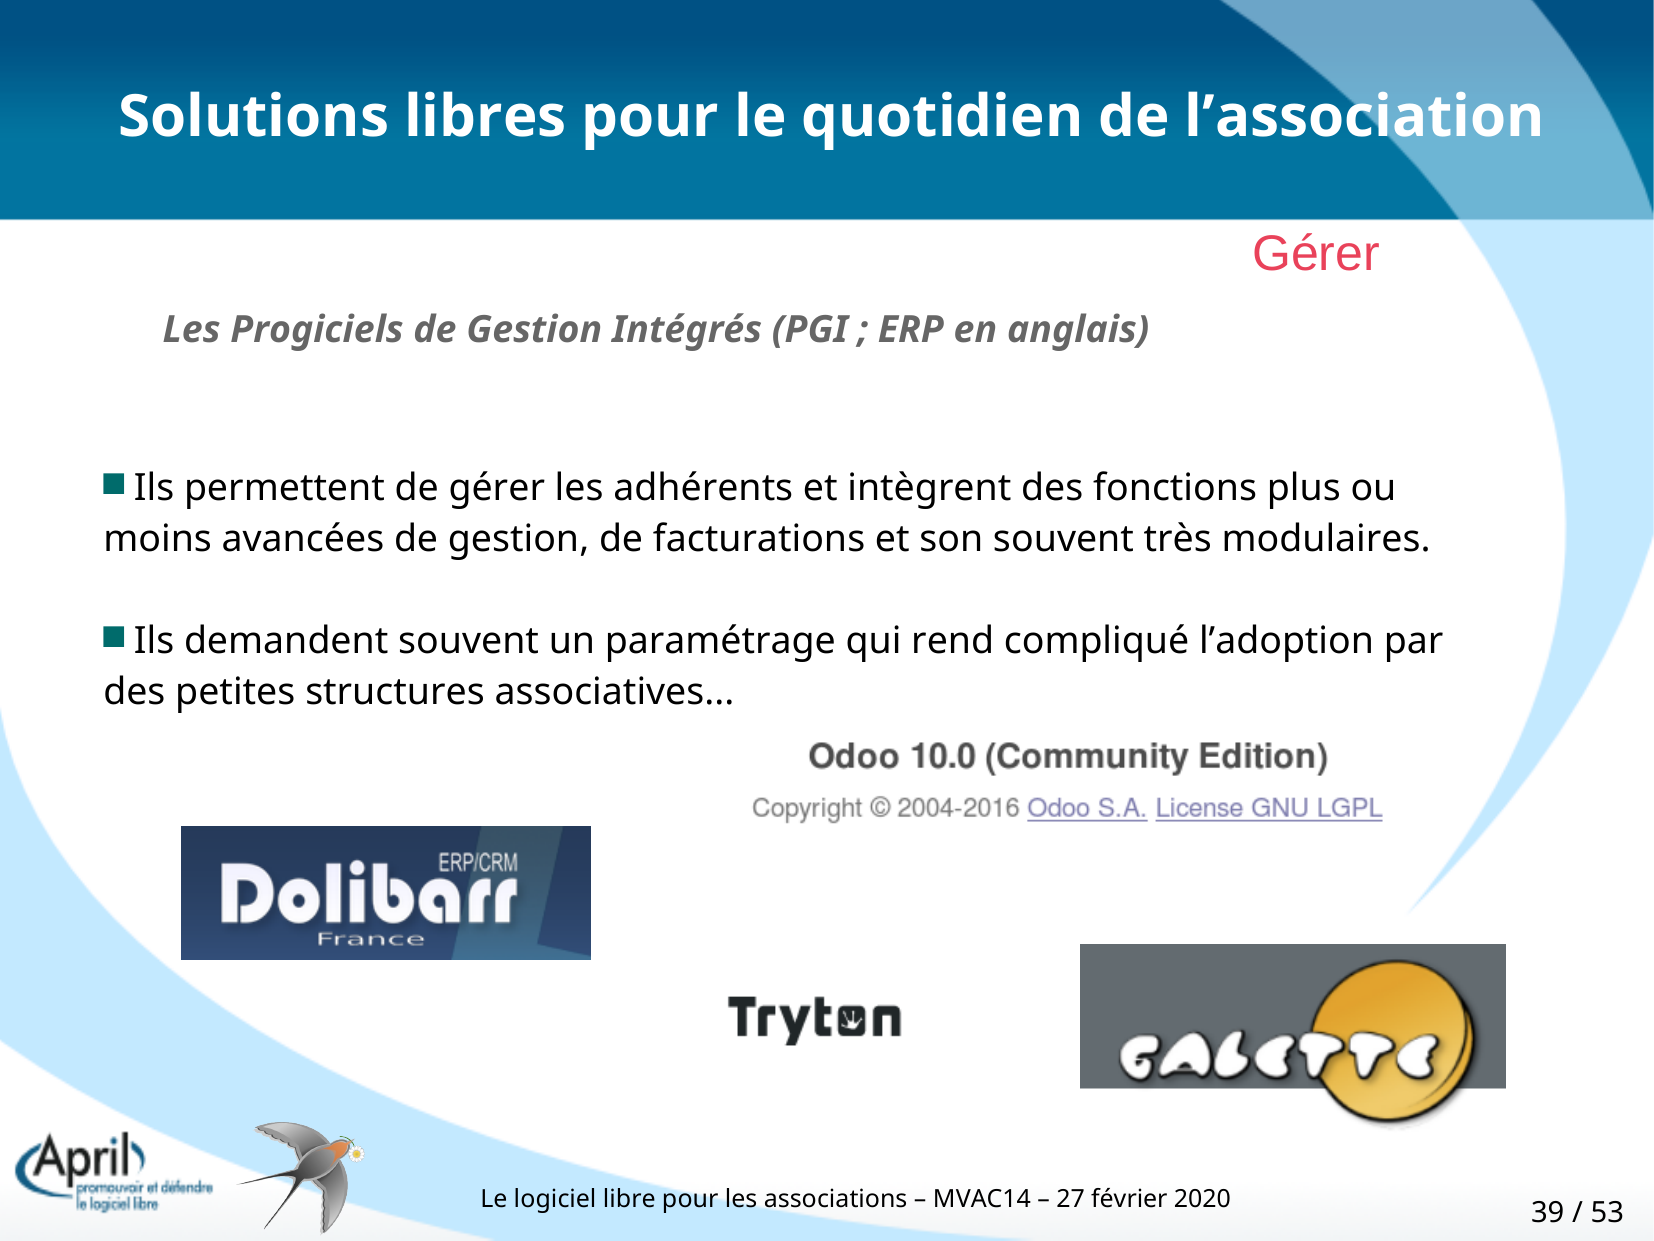

Solutions libres pour le quotidien de l’association
Gérer
Les Progiciels de Gestion Intégrés (PGI ; ERP en anglais)
 Ils permettent de gérer les adhérents et intègrent des fonctions plus ou moins avancées de gestion, de facturations et son souvent très modulaires.
 Ils demandent souvent un paramétrage qui rend compliqué l’adoption par des petites structures associatives...
39
POSS 2018